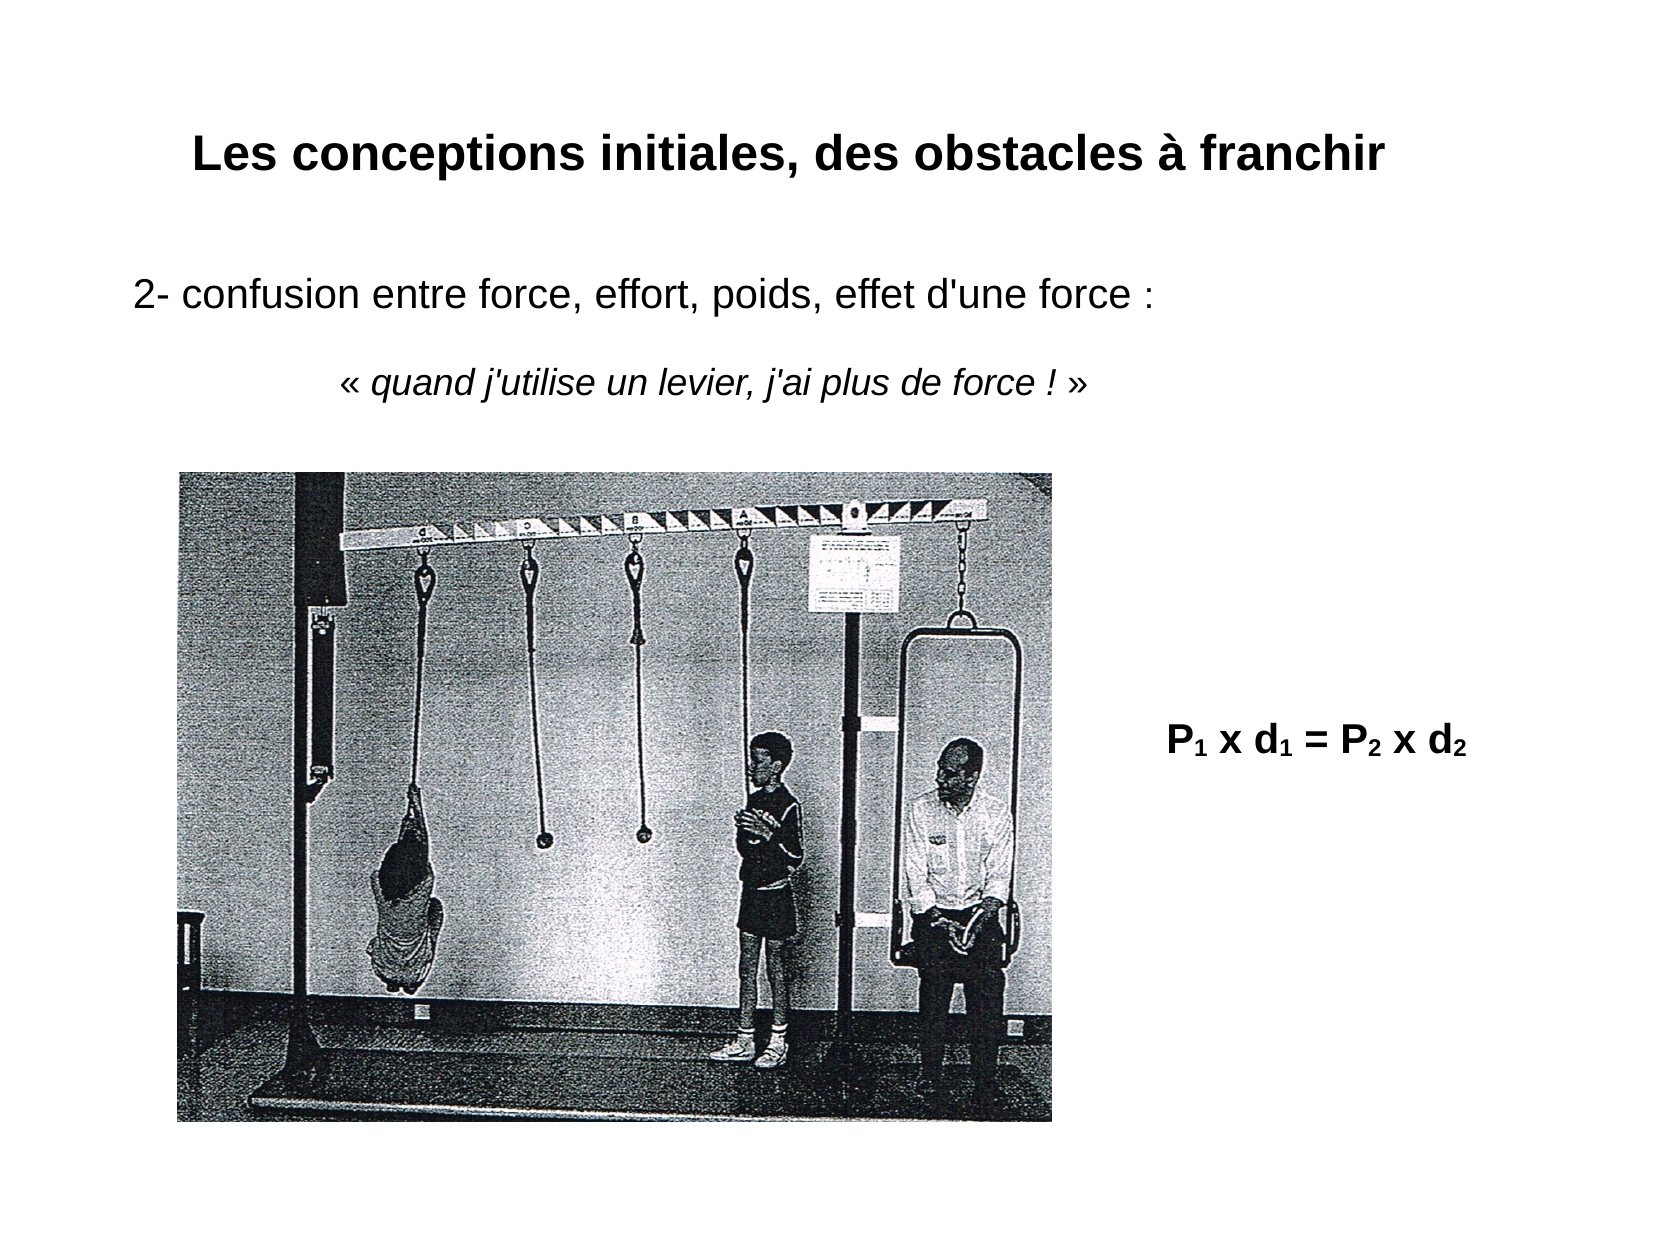

Les conceptions initiales, des obstacles à franchir
2- confusion entre force, effort, poids, effet d'une force :
« quand j'utilise un levier, j'ai plus de force ! »
P1 x d1 = P2 x d2